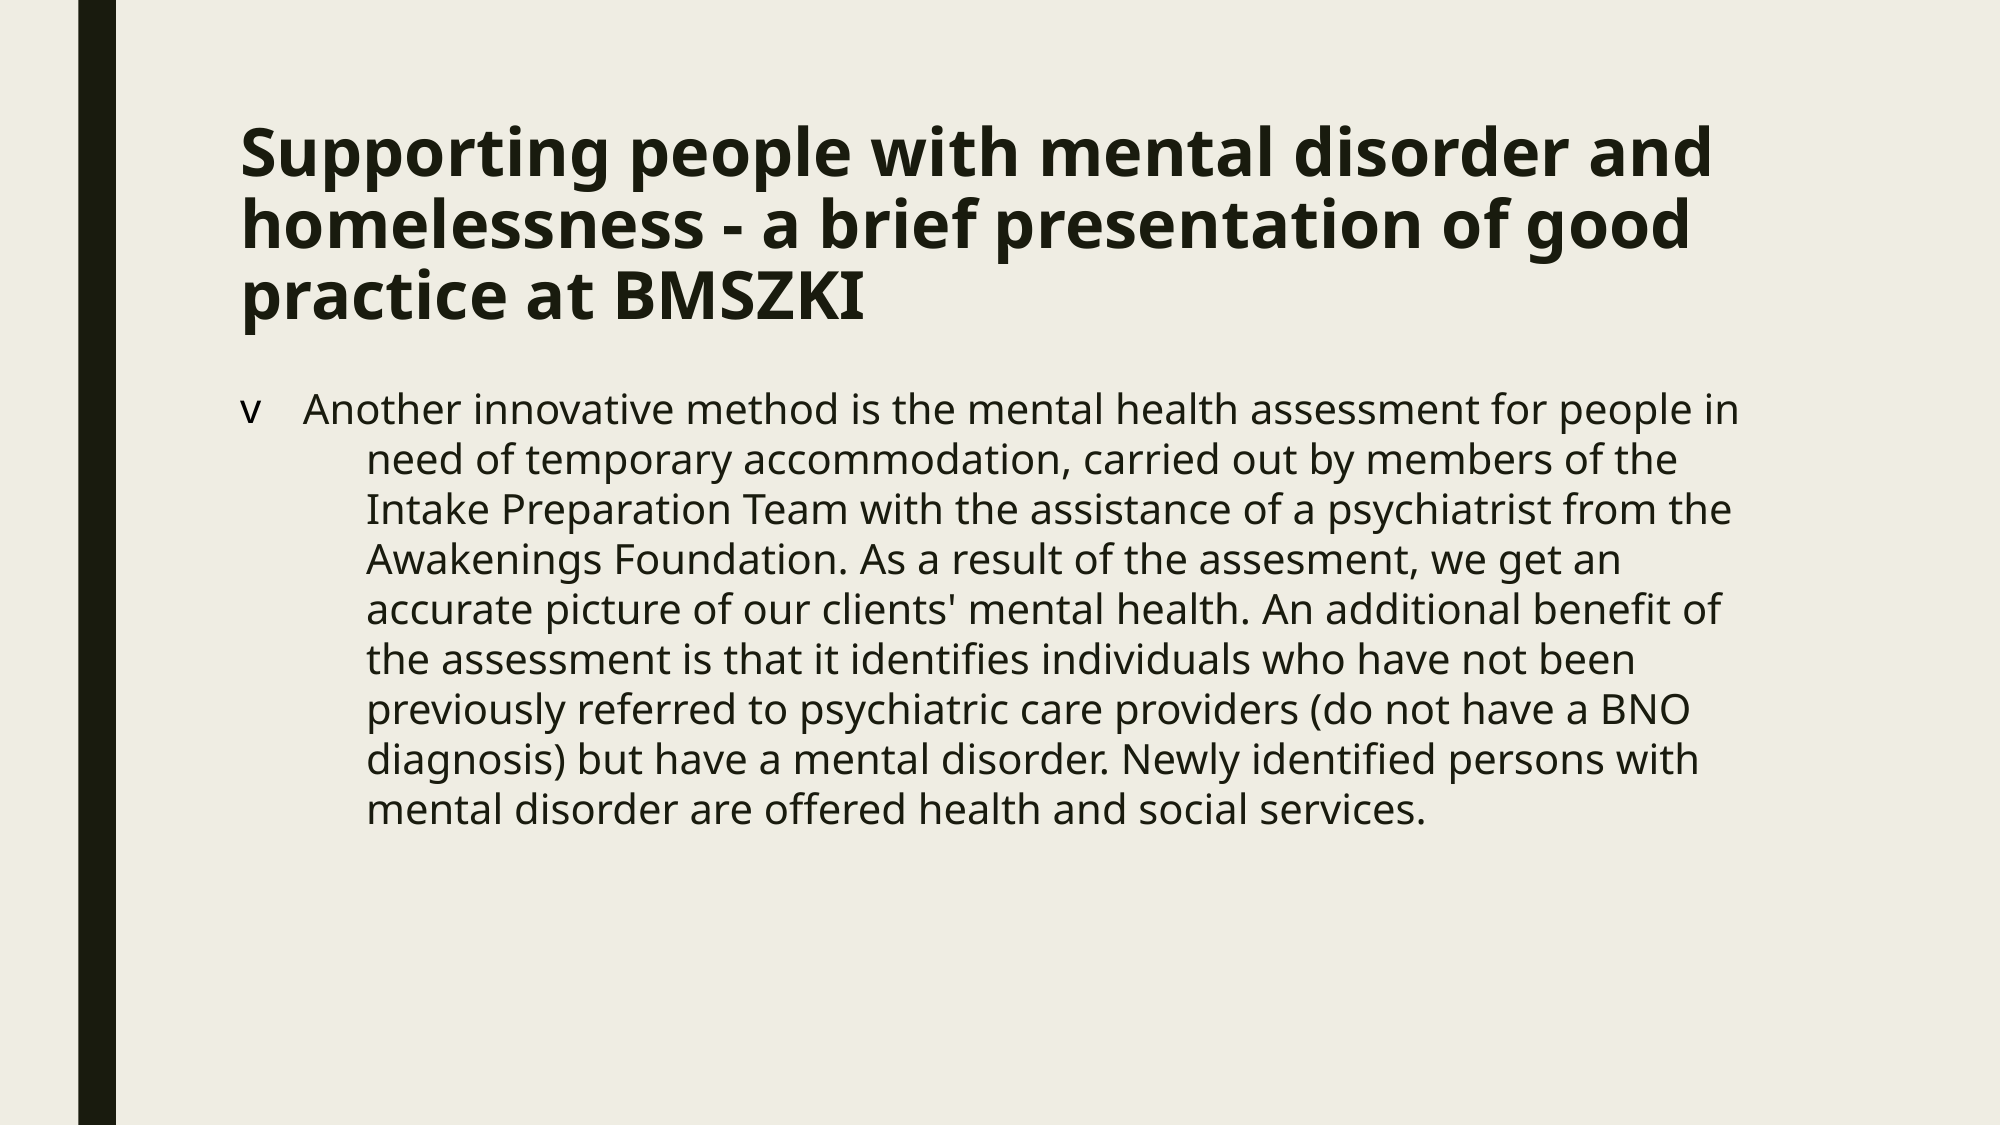

# Supporting people with mental disorder and homelessness - a brief presentation of good practice at BMSZKI
Another innovative method is the mental health assessment for people in need of temporary accommodation, carried out by members of the Intake Preparation Team with the assistance of a psychiatrist from the Awakenings Foundation. As a result of the assesment, we get an accurate picture of our clients' mental health. An additional benefit of the assessment is that it identifies individuals who have not been previously referred to psychiatric care providers (do not have a BNO diagnosis) but have a mental disorder. Newly identified persons with mental disorder are offered health and social services.